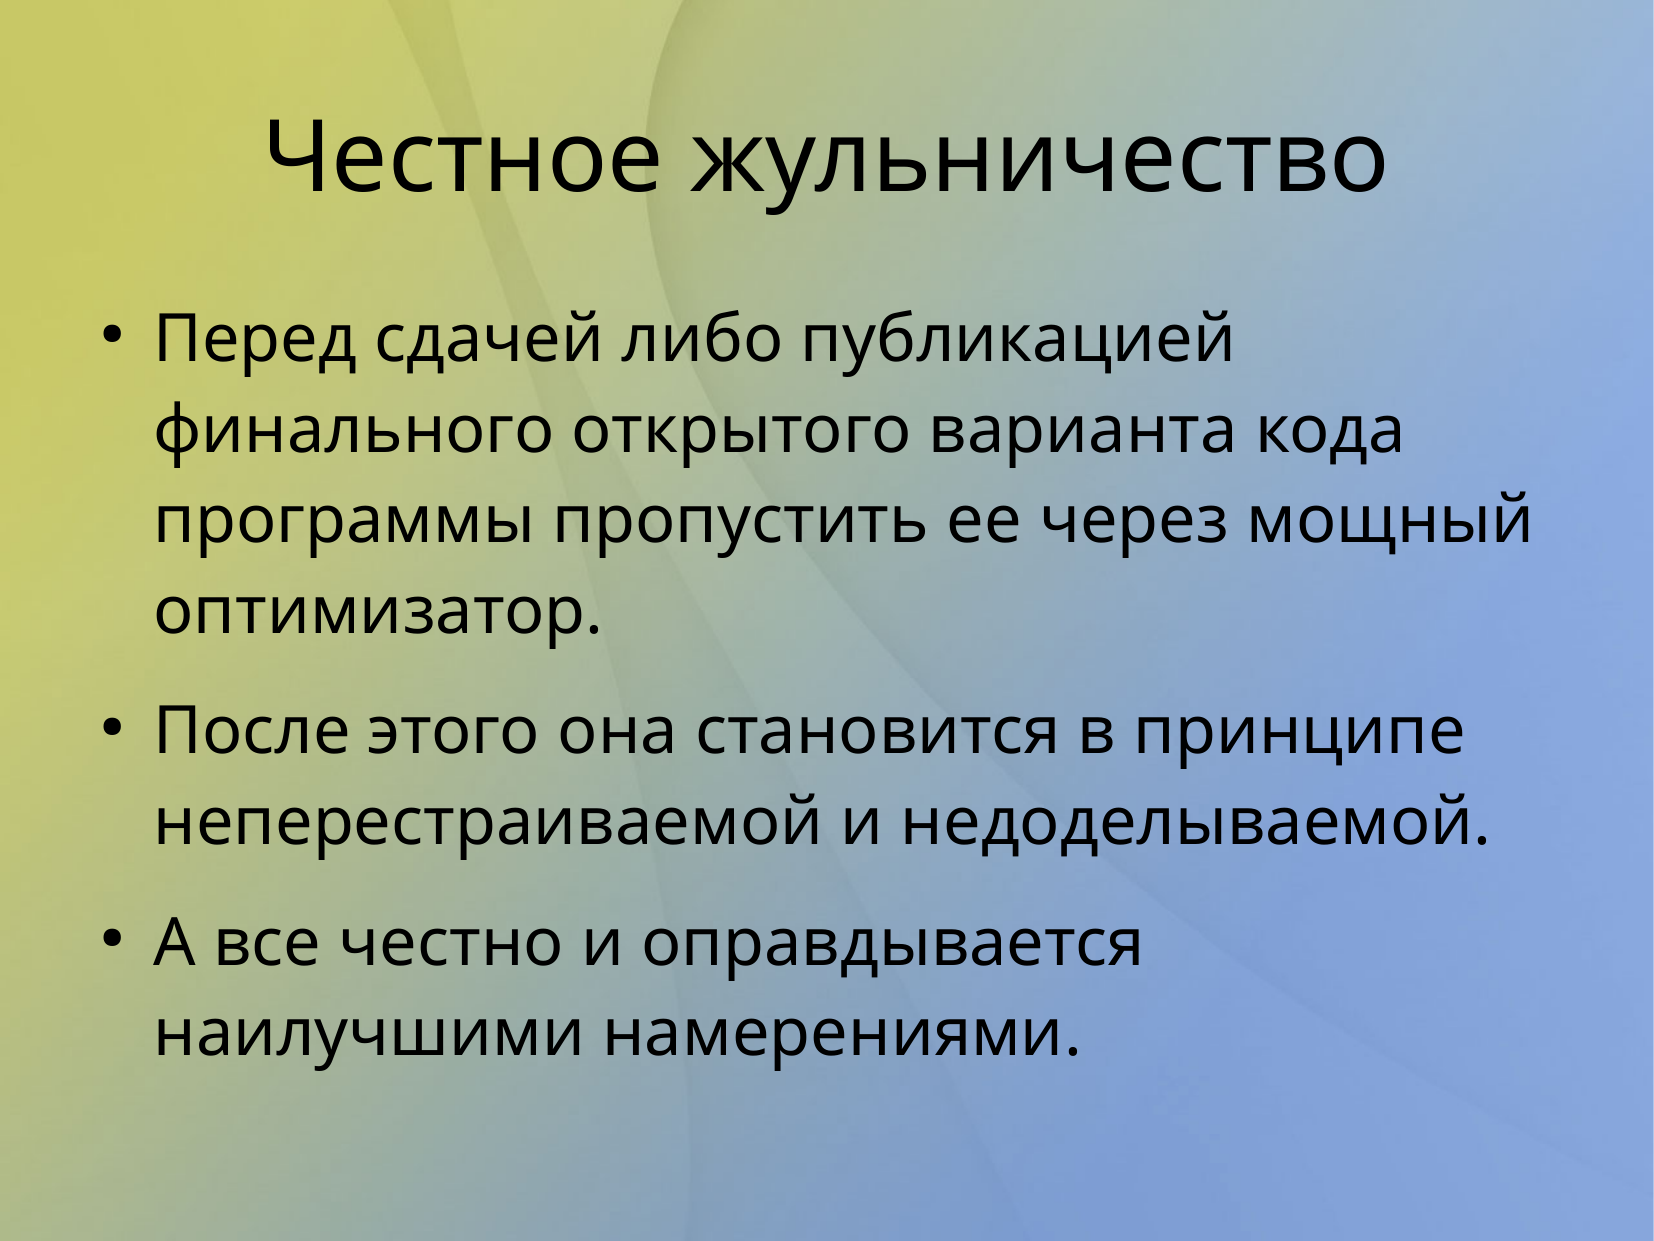

# Честное жульничество
Перед сдачей либо публикацией финального открытого варианта кода программы пропустить ее через мощный оптимизатор.
После этого она становится в принципе неперестраиваемой и недоделываемой.
А все честно и оправдывается наилучшими намерениями.